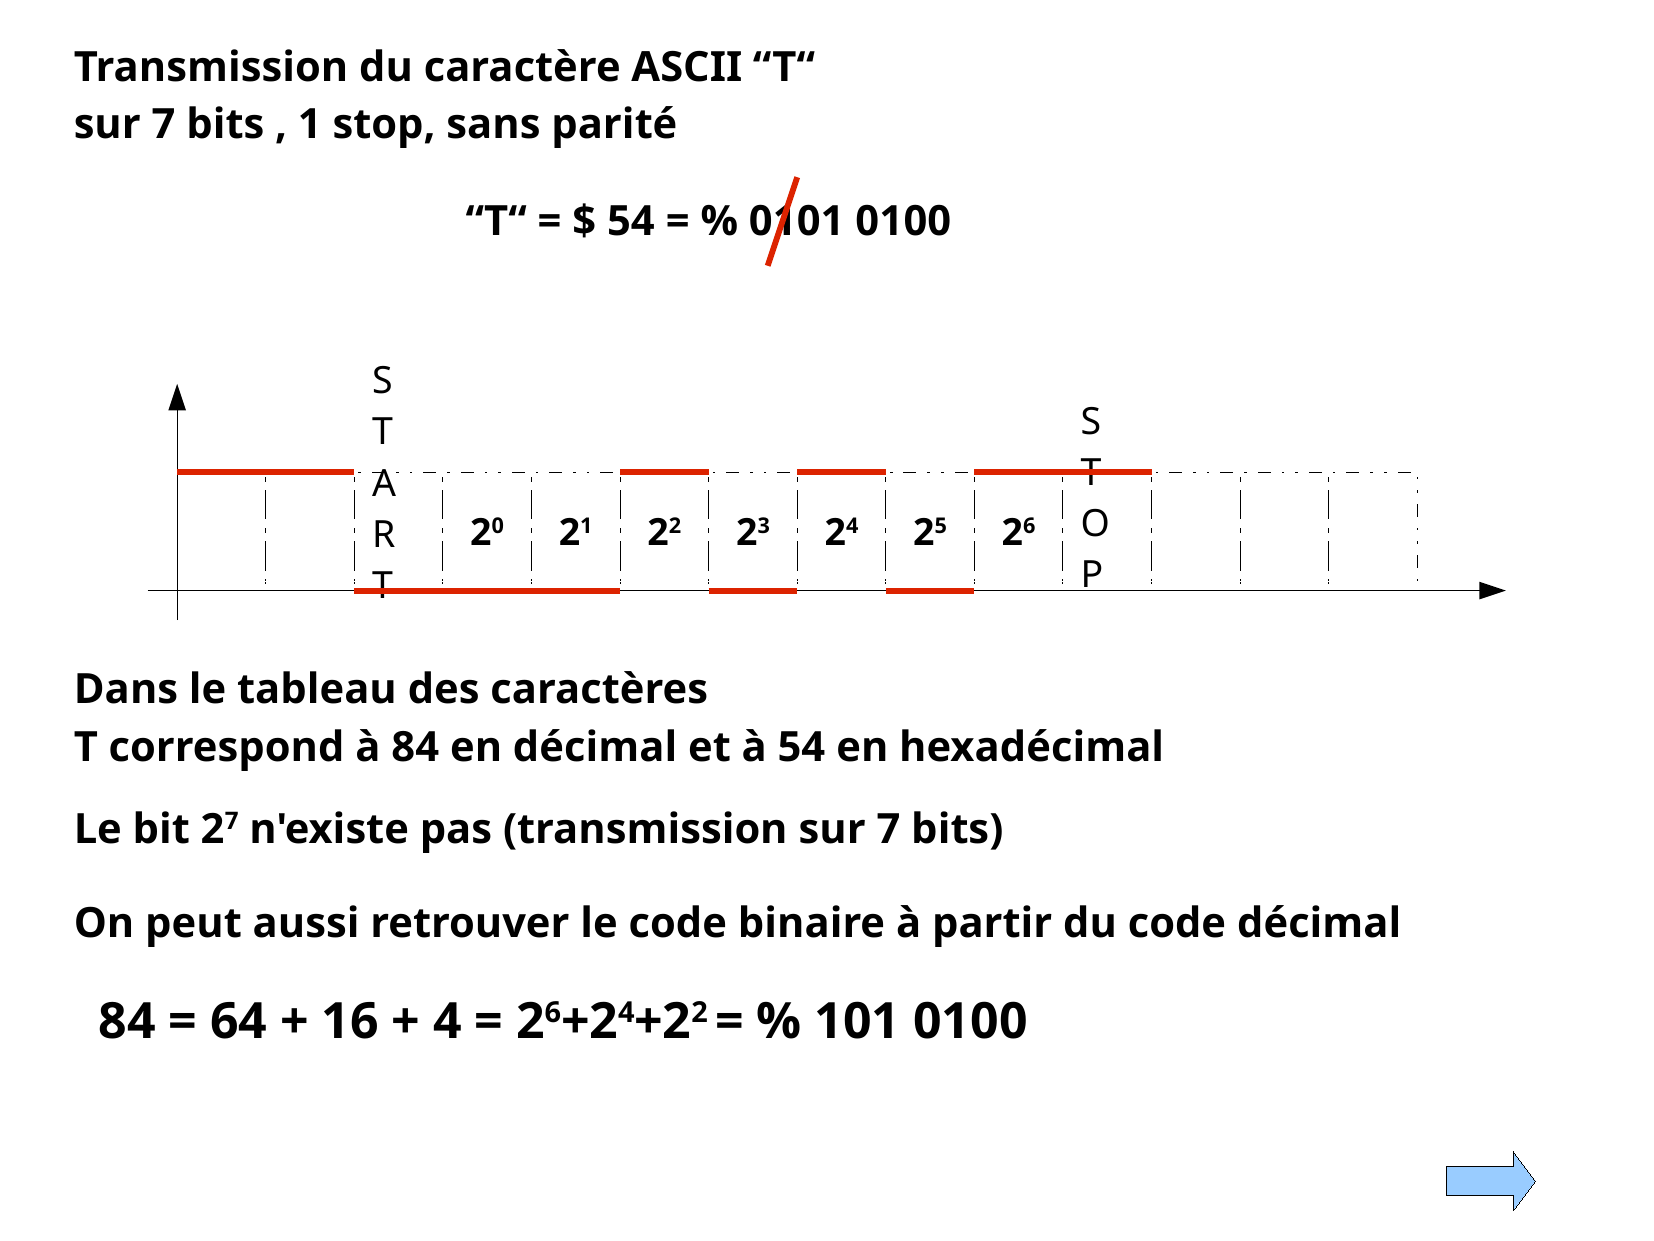

Transmission du caractère ASCII “T“
sur 7 bits , 1 stop, sans parité
“T“ = $ 54 = % 0101 0100
START
STOP
20
21
22
23
24
25
26
Dans le tableau des caractères
T correspond à 84 en décimal et à 54 en hexadécimal
Le bit 27 n'existe pas (transmission sur 7 bits)
On peut aussi retrouver le code binaire à partir du code décimal
84 = 64 + 16 + 4 = 26+24+22 = % 101 0100